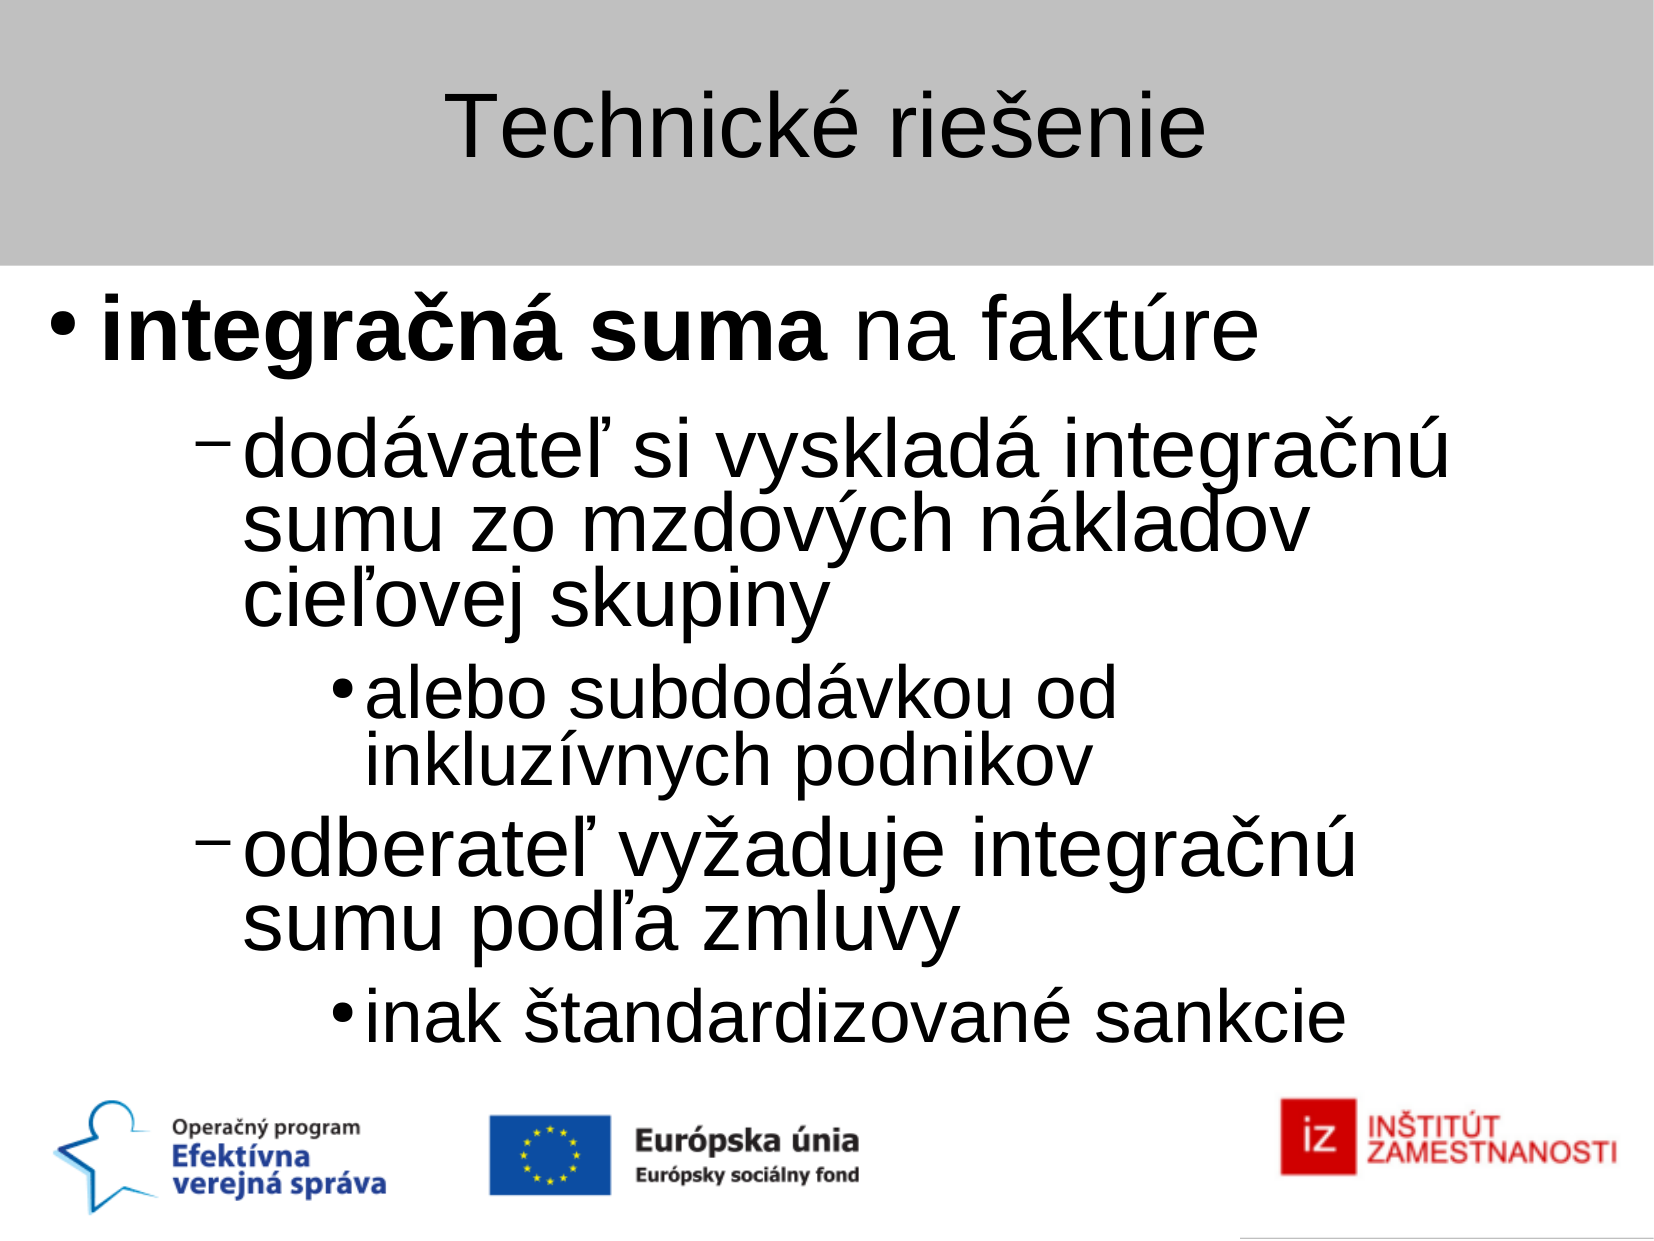

# Technické riešenie
integračná suma na faktúre
dodávateľ si vyskladá integračnú sumu zo mzdových nákladov cieľovej skupiny
alebo subdodávkou od inkluzívnych podnikov
odberateľ vyžaduje integračnú sumu podľa zmluvy
inak štandardizované sankcie